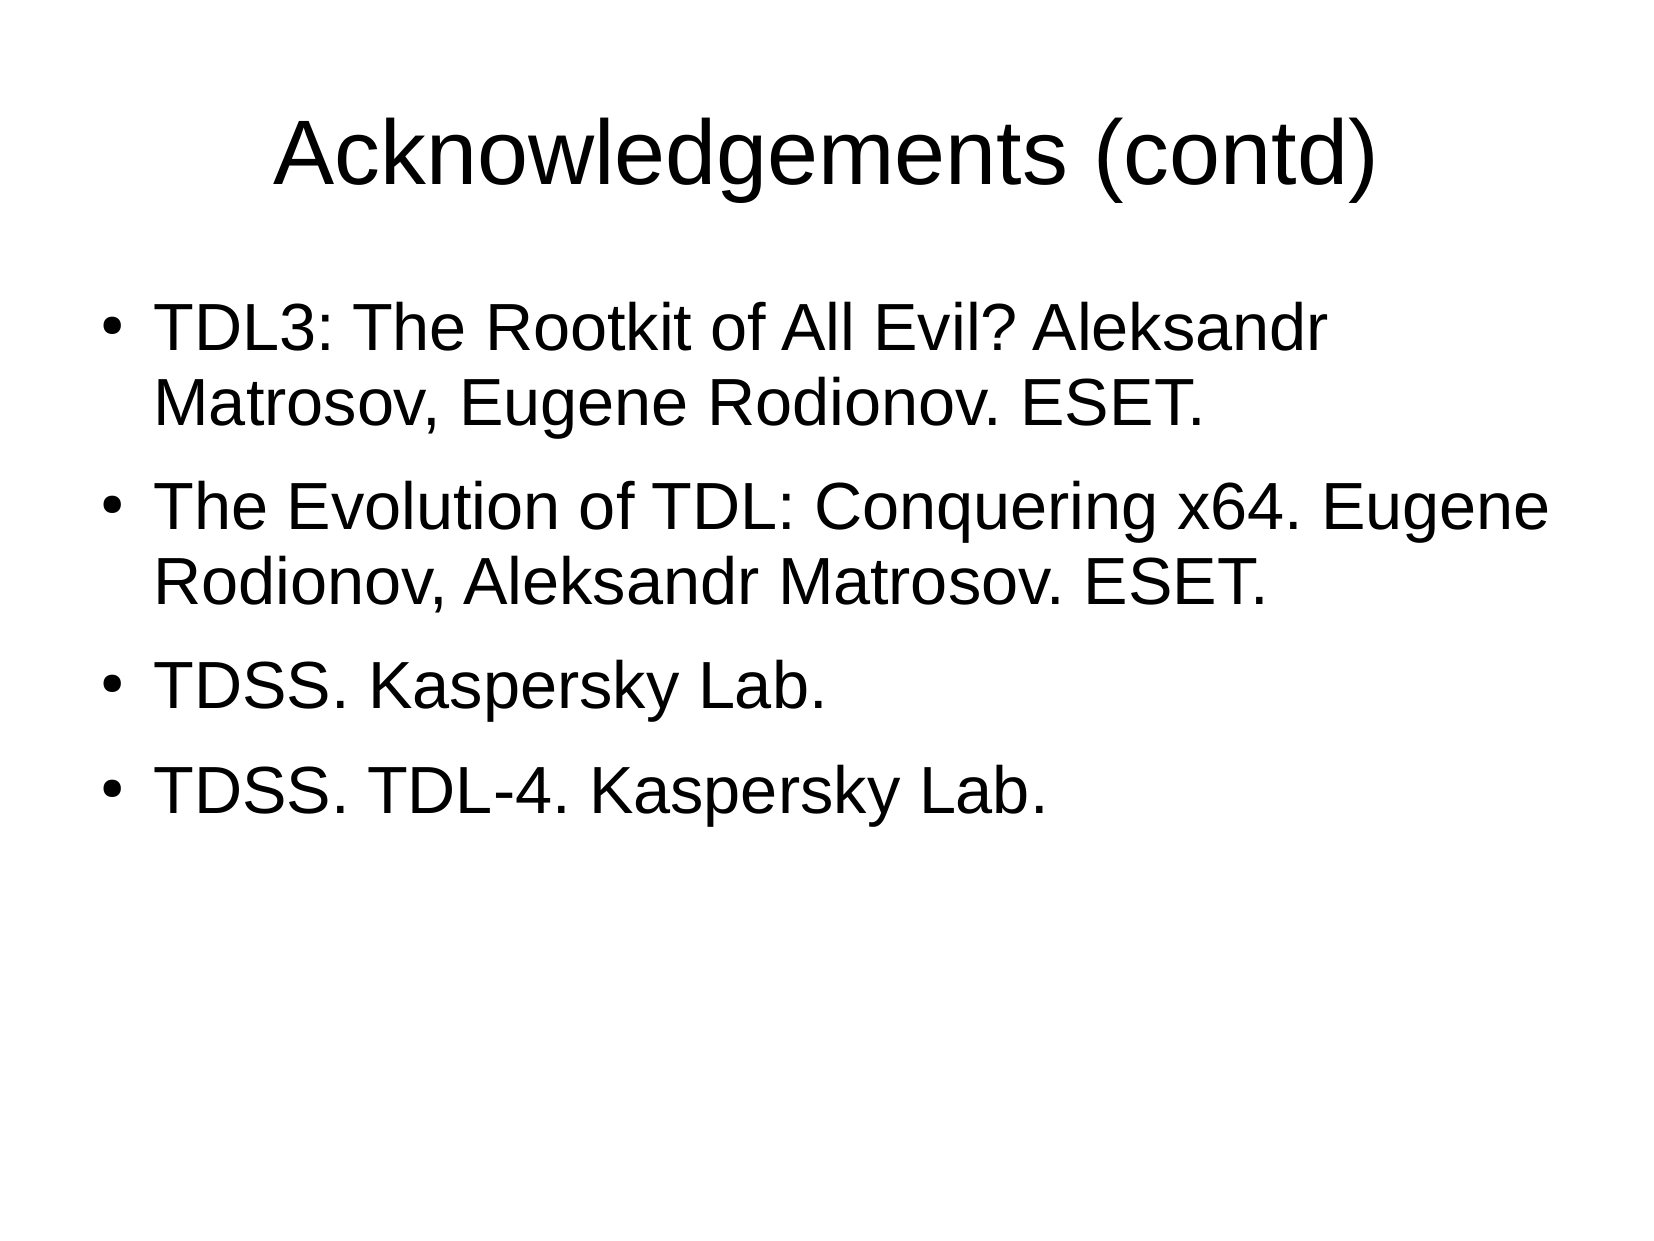

# Acknowledgements (contd)
TDL3: The Rootkit of All Evil? Aleksandr Matrosov, Eugene Rodionov. ESET.
The Evolution of TDL: Conquering x64. Eugene Rodionov, Aleksandr Matrosov. ESET.
TDSS. Kaspersky Lab.
TDSS. TDL-4. Kaspersky Lab.